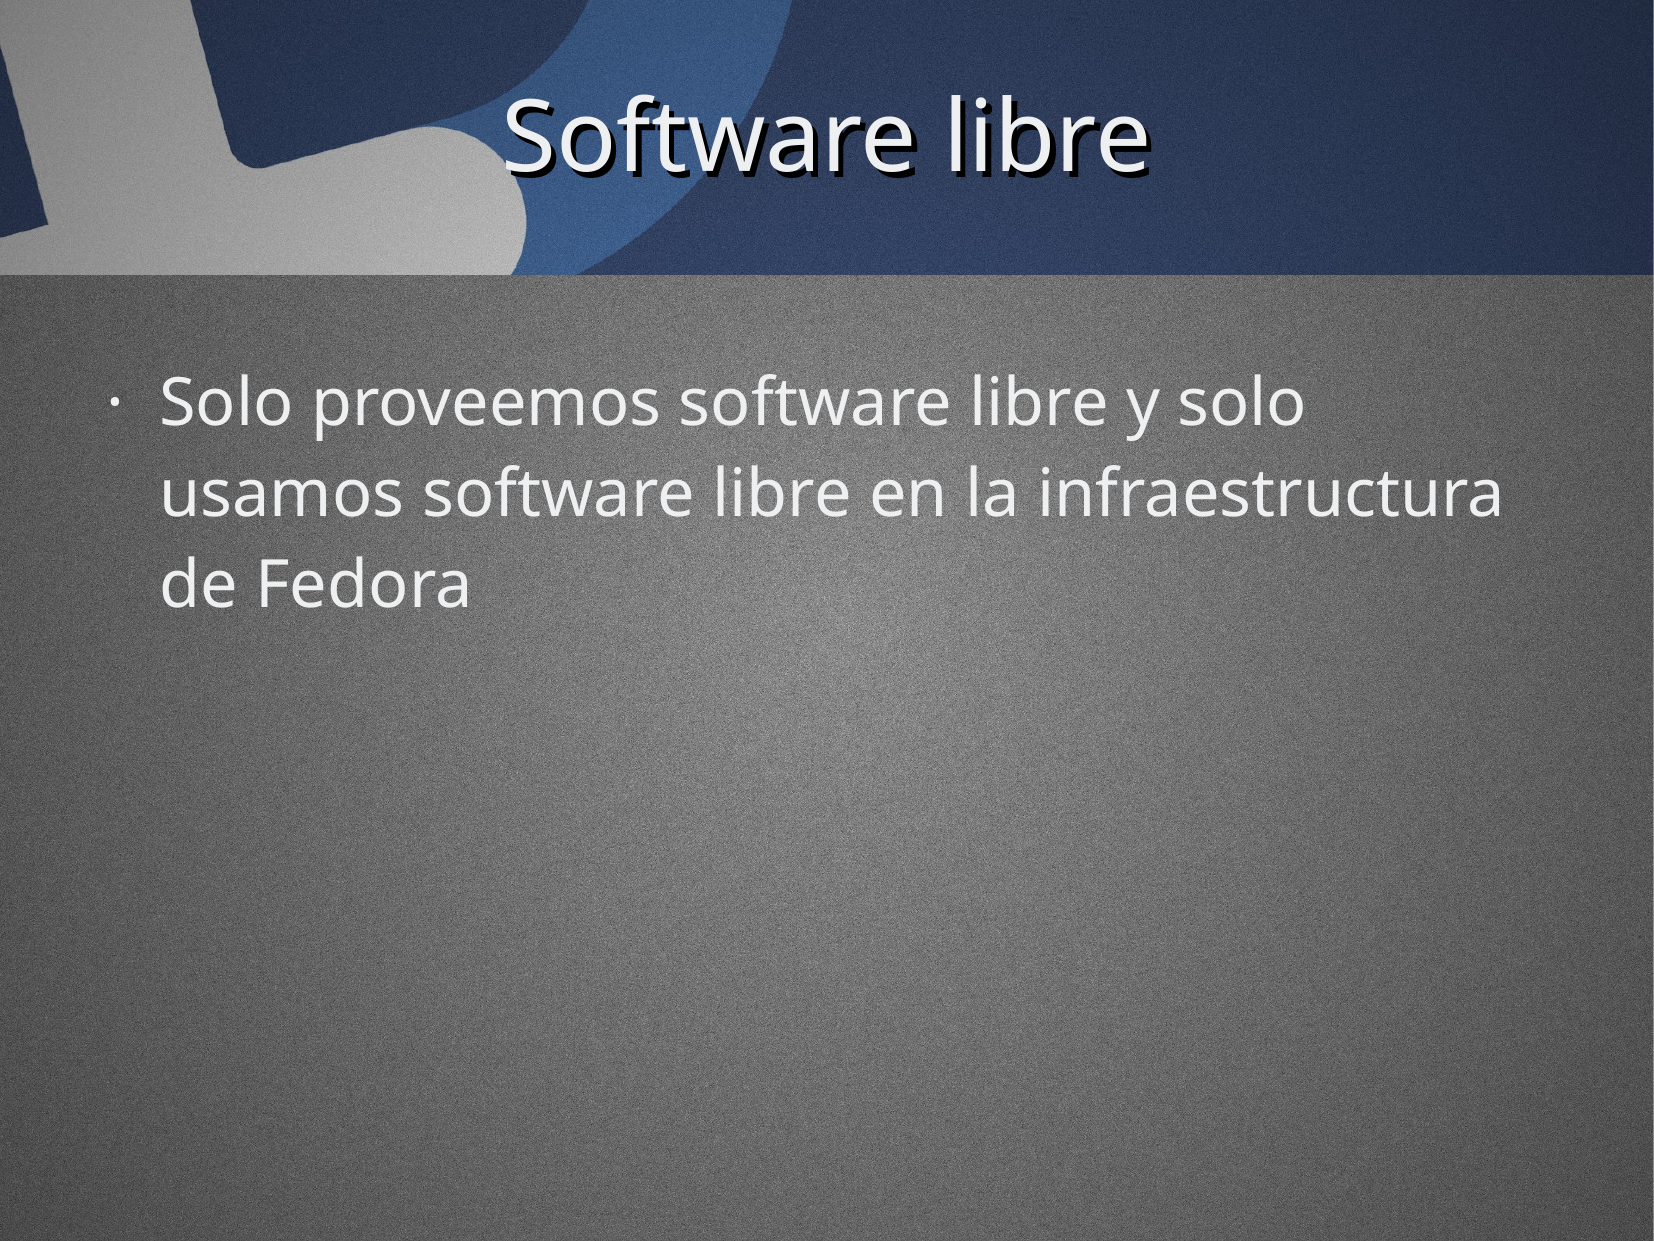

# Software libre
Solo proveemos software libre y solo usamos software libre en la infraestructura de Fedora